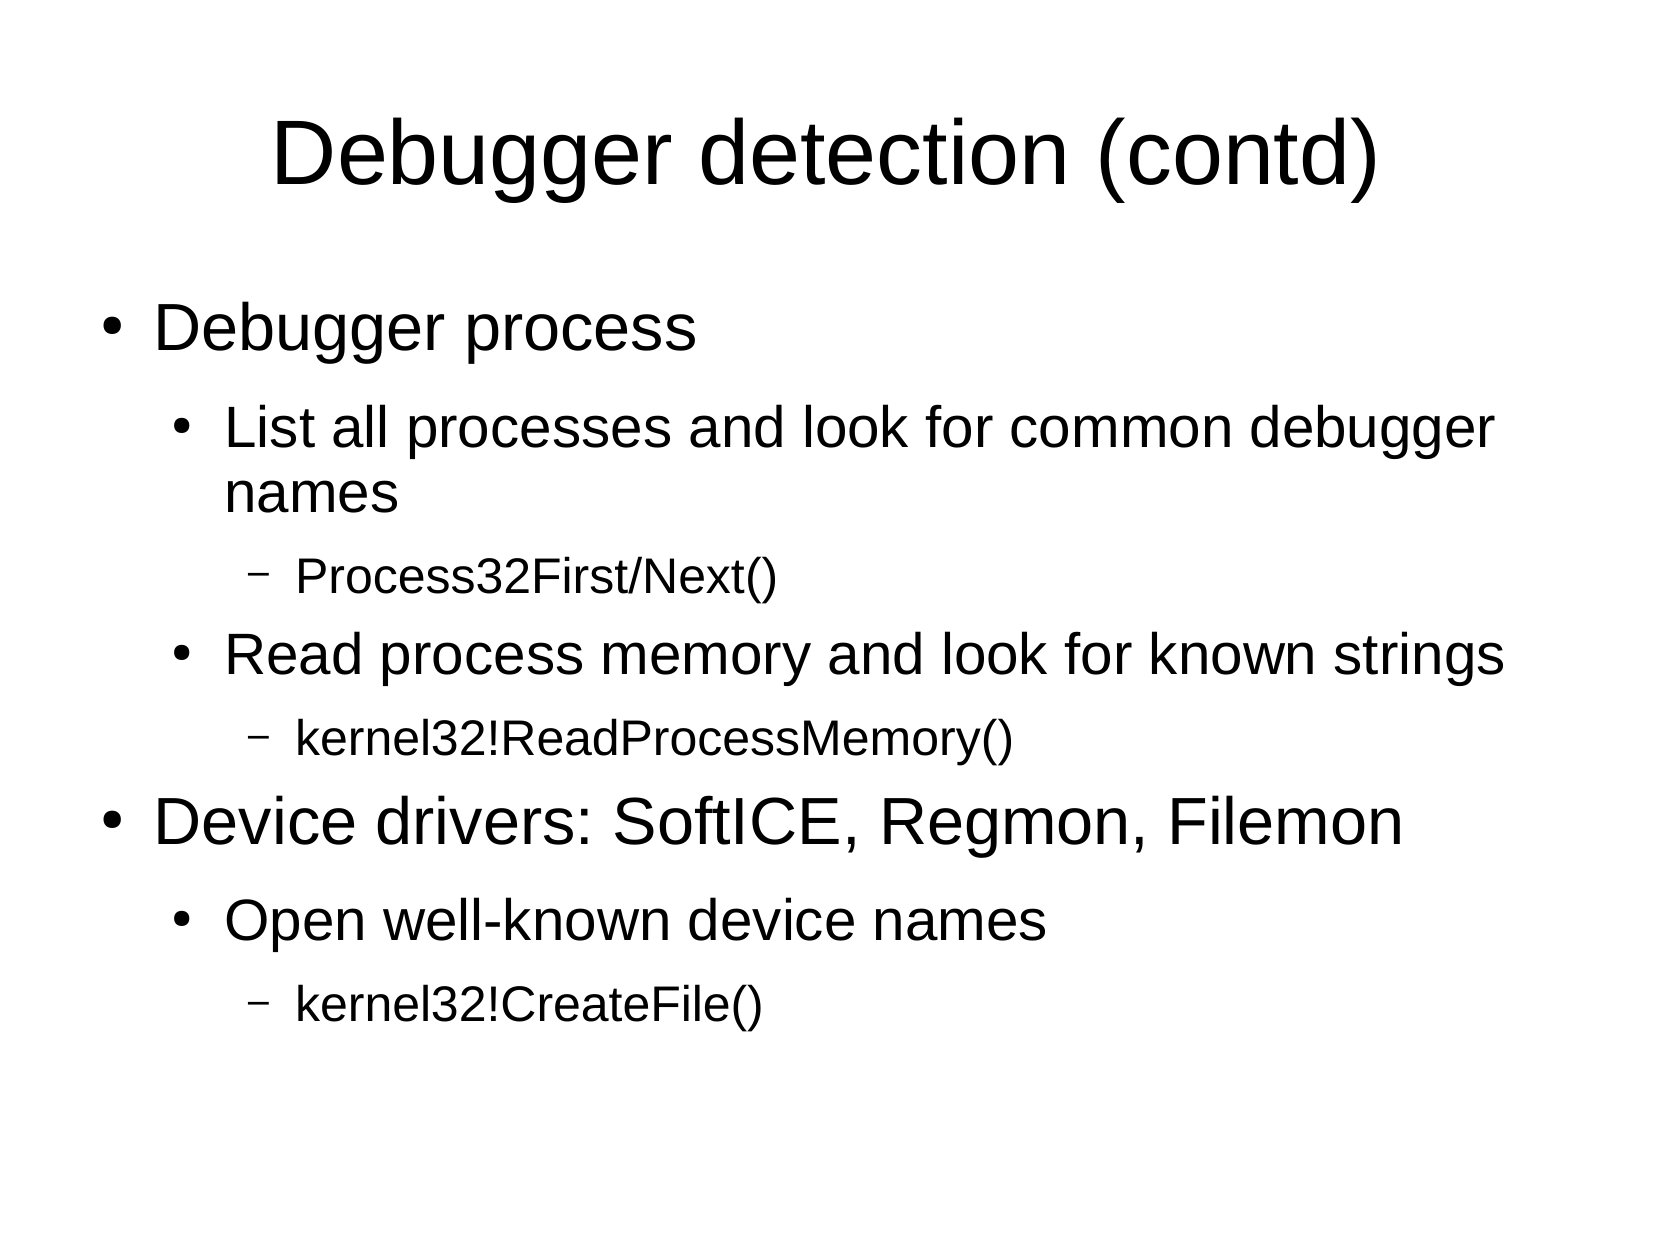

# Debugger detection (contd)
Debugger process
List all processes and look for common debugger names
Process32First/Next()
Read process memory and look for known strings
kernel32!ReadProcessMemory()
Device drivers: SoftICE, Regmon, Filemon
Open well-known device names
kernel32!CreateFile()